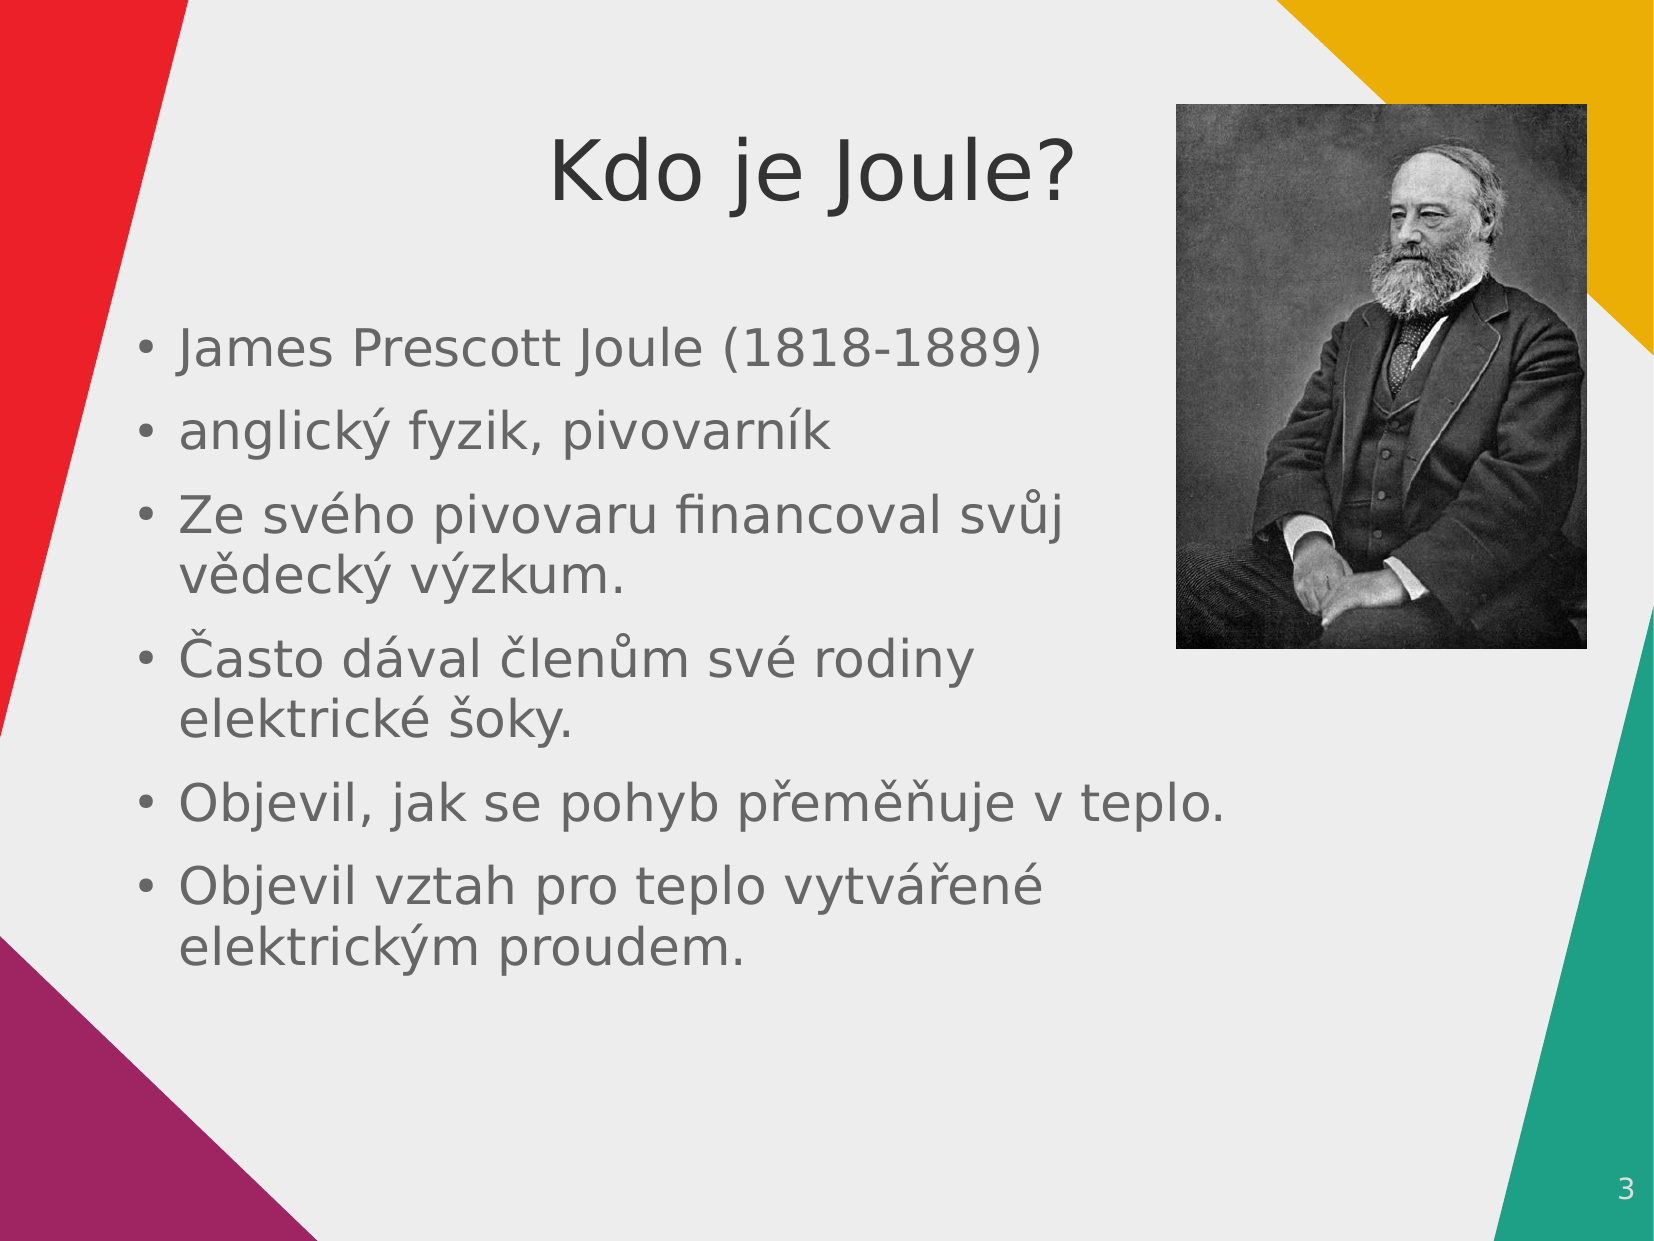

# Kdo je Joule?
James Prescott Joule (1818-1889)
anglický fyzik, pivovarník
Ze svého pivovaru financoval svůj vědecký výzkum.
Často dával členům své rodiny elektrické šoky.
Objevil, jak se pohyb přeměňuje v teplo.
Objevil vztah pro teplo vytvářené elektrickým proudem.
3